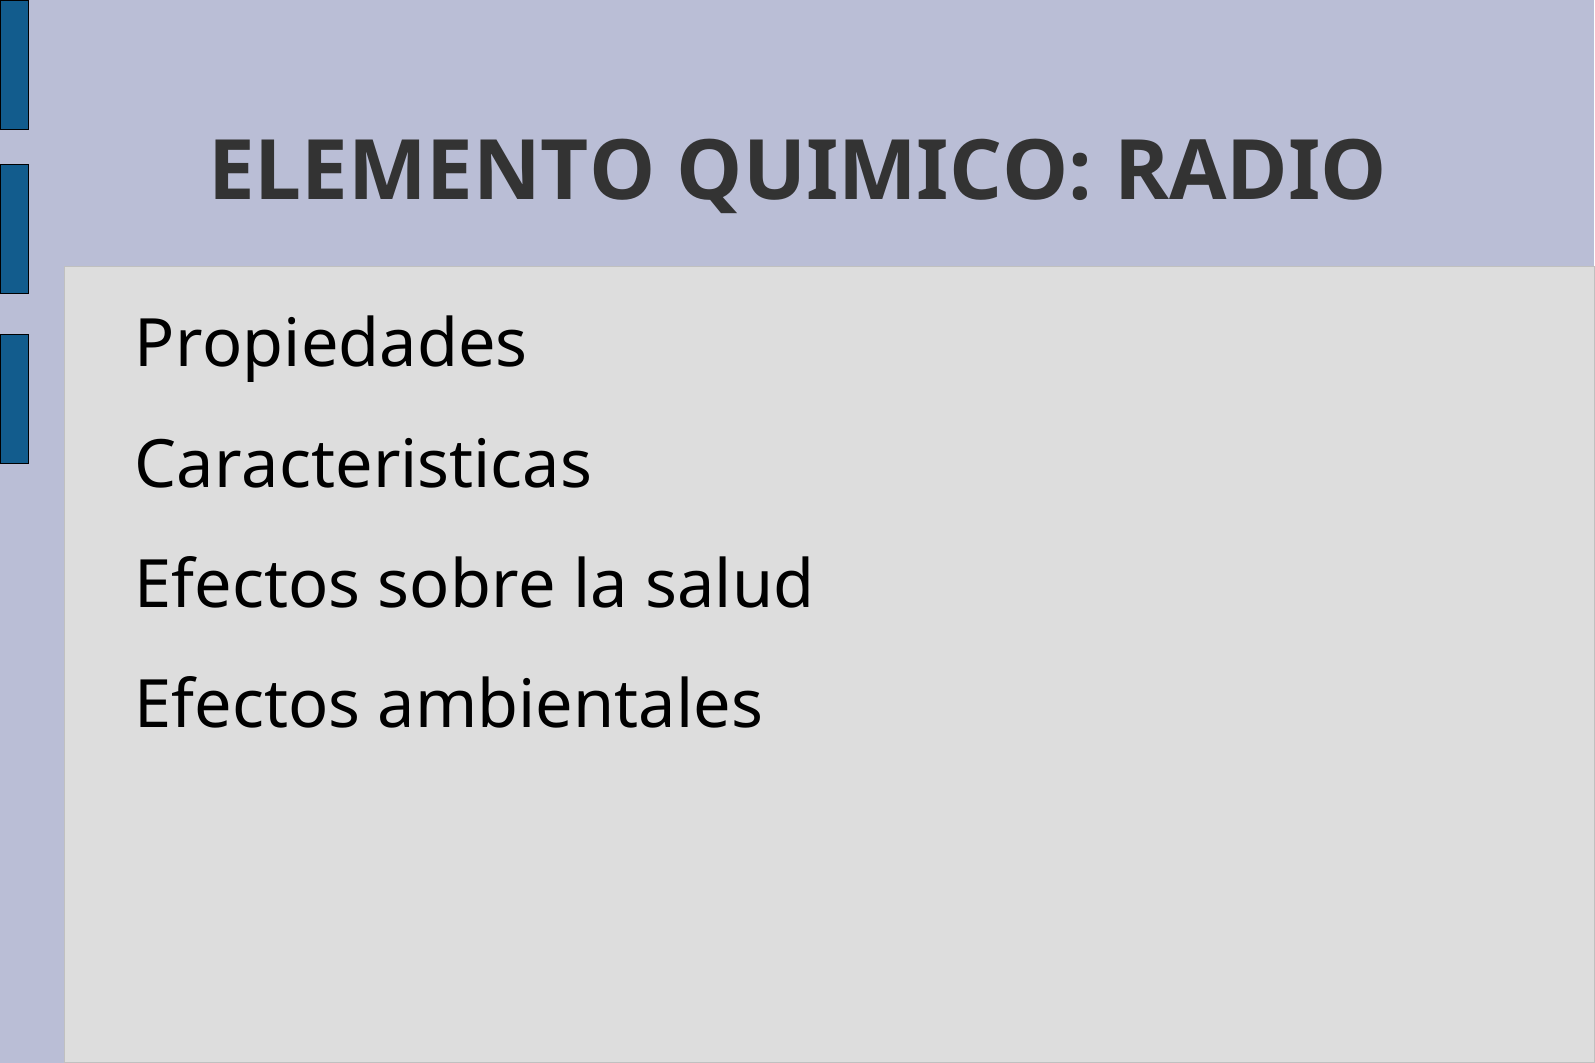

# ELEMENTO QUIMICO: RADIO
Propiedades
Caracteristicas
Efectos sobre la salud
Efectos ambientales